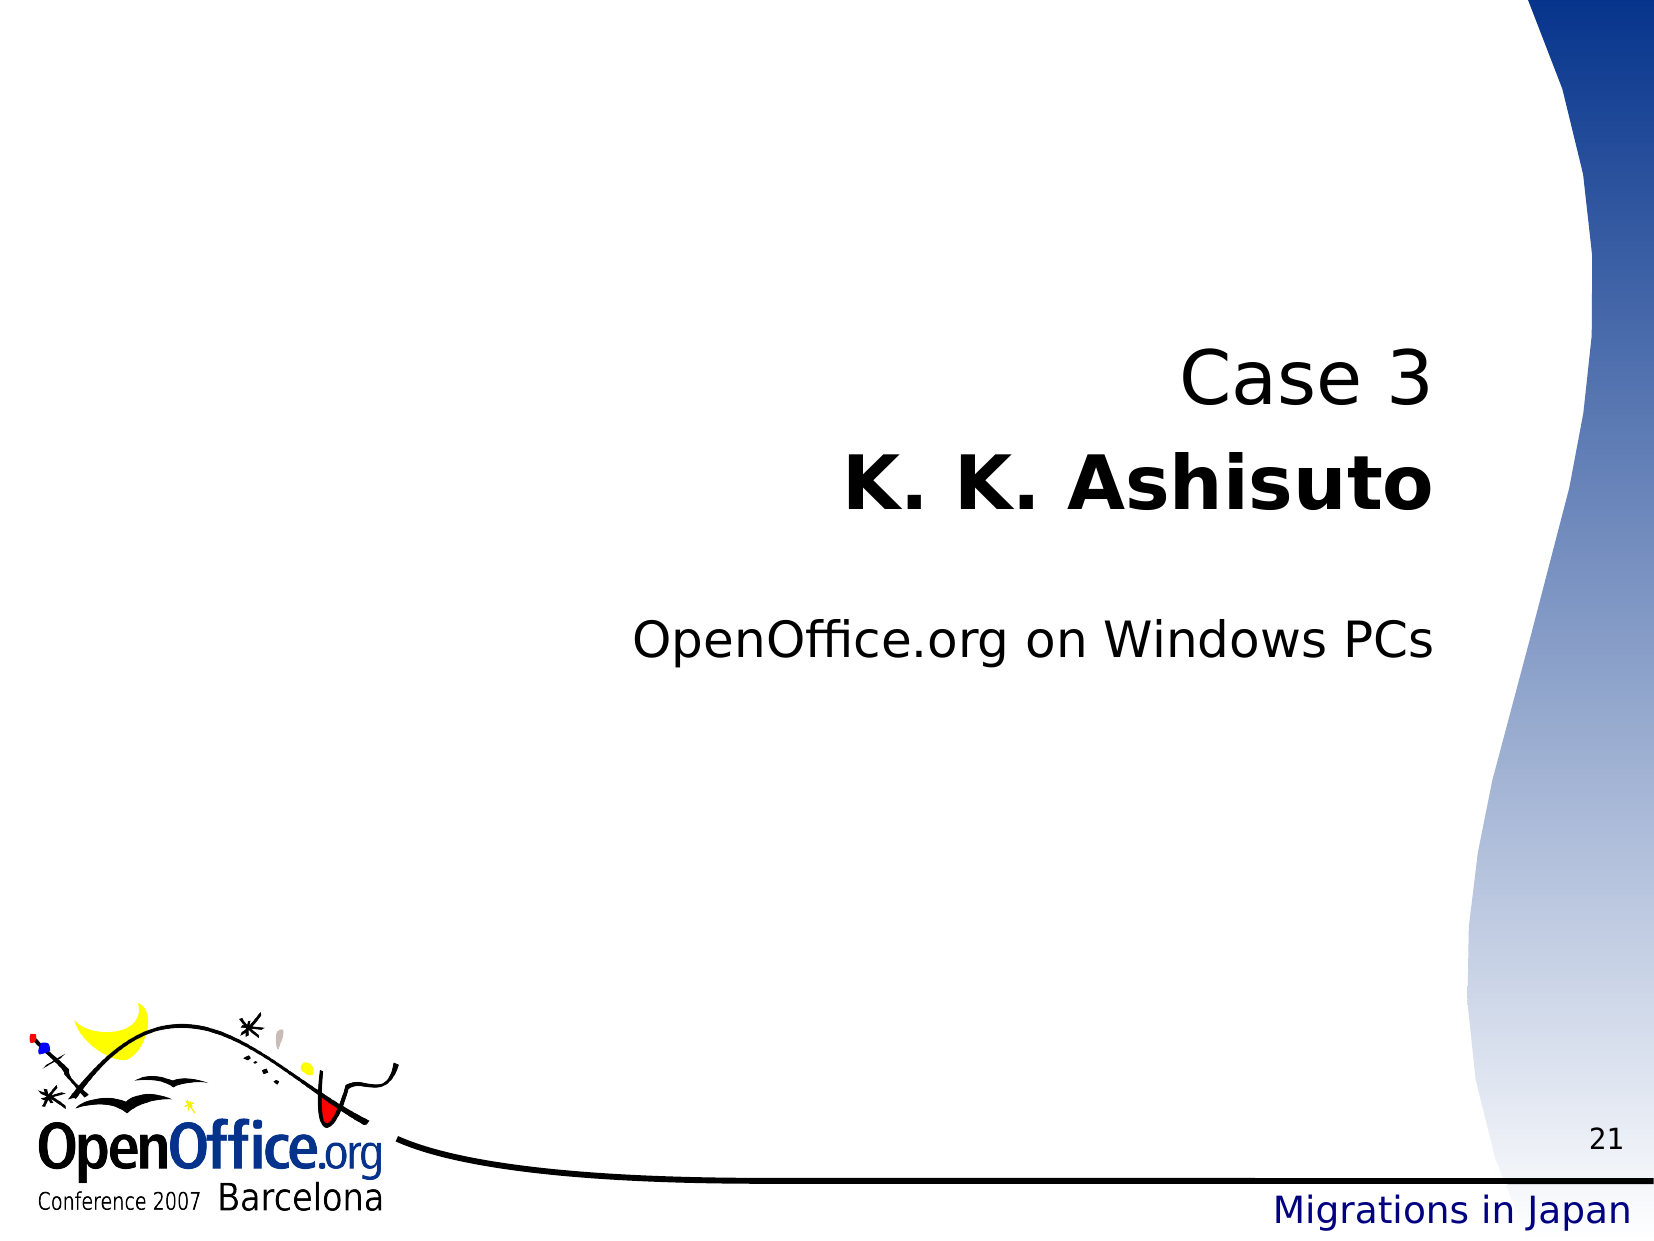

# Case 3
K. K. Ashisuto
OpenOffice.org on Windows PCs
21